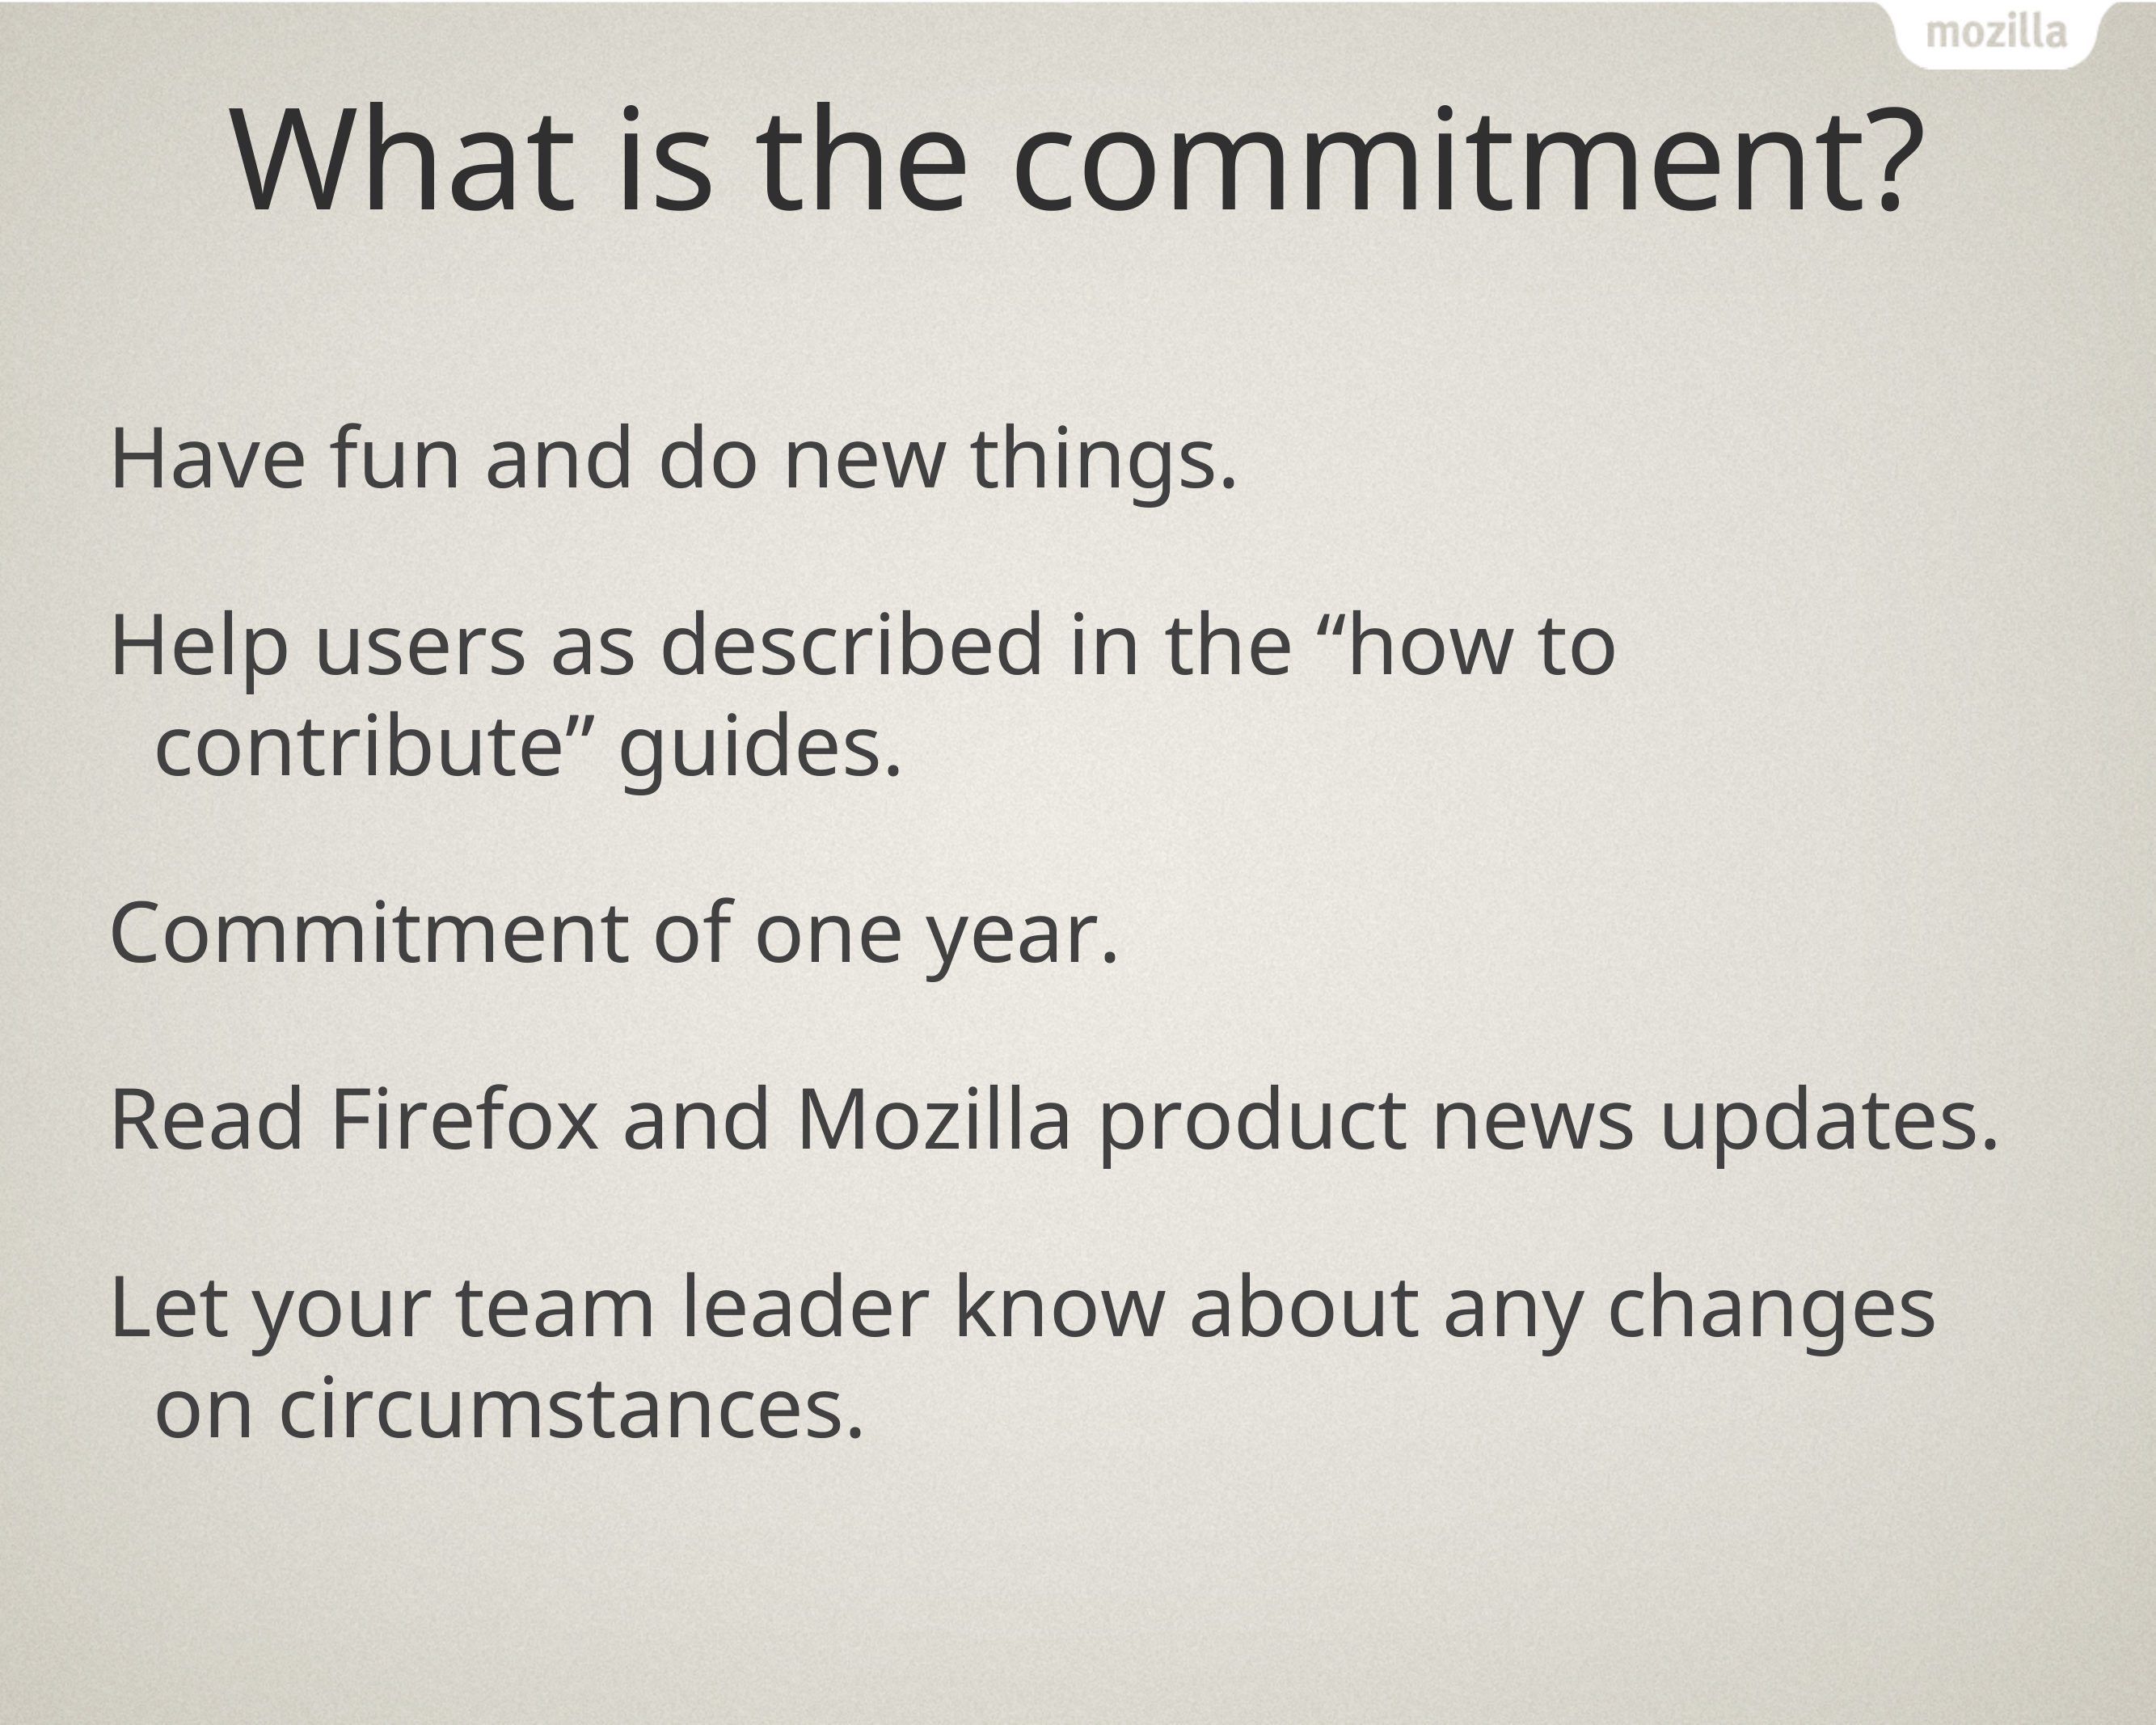

# What is the commitment?
Have fun and do new things.
Help users as described in the “how to contribute” guides.
Commitment of one year.
Read Firefox and Mozilla product news updates.
Let your team leader know about any changes on circumstances.